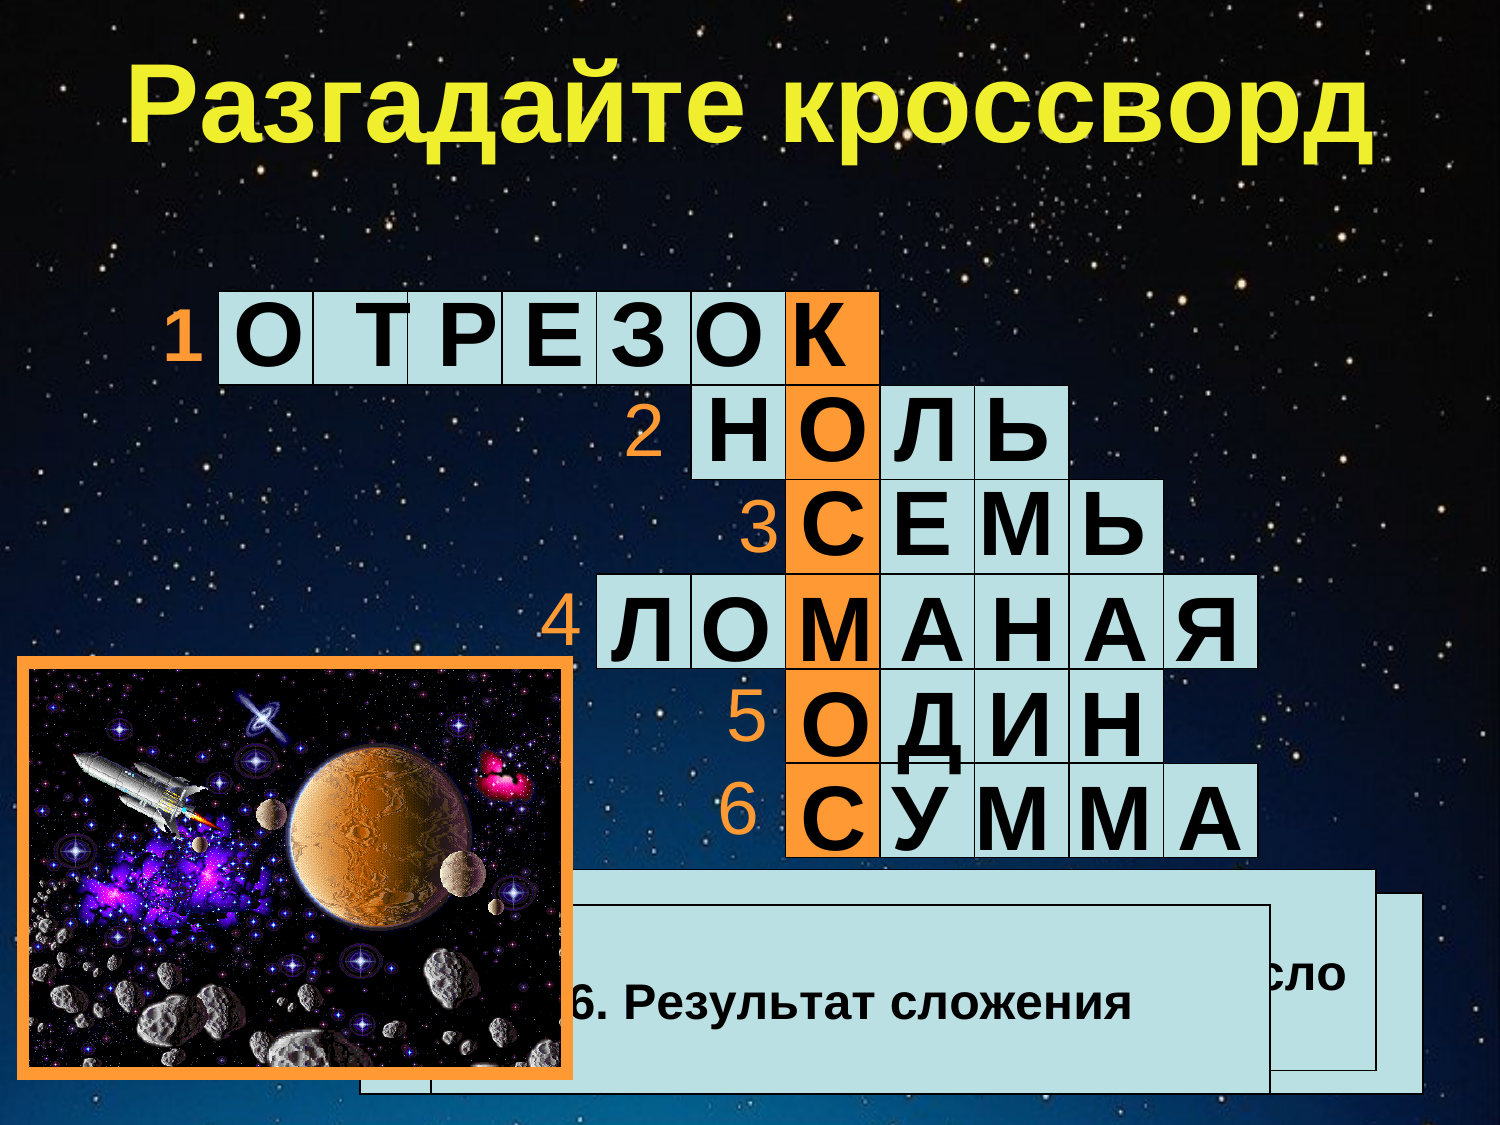

# Разгадайте кроссворд
О Т Р Е З О К
1
Н О Л Ь
2
С Е М Ь
3
4
Л О М А Н А Я
О Д И Н
5
6
С У М М А
5. Самое маленькое натуральное число
4. Линия, которая состоит из звеньев
2. Самое маленькое число
6. Результат сложения
3. Число, которое следует при счёте после 6
1.Часть прямой, ограниченная с двух сторон точками